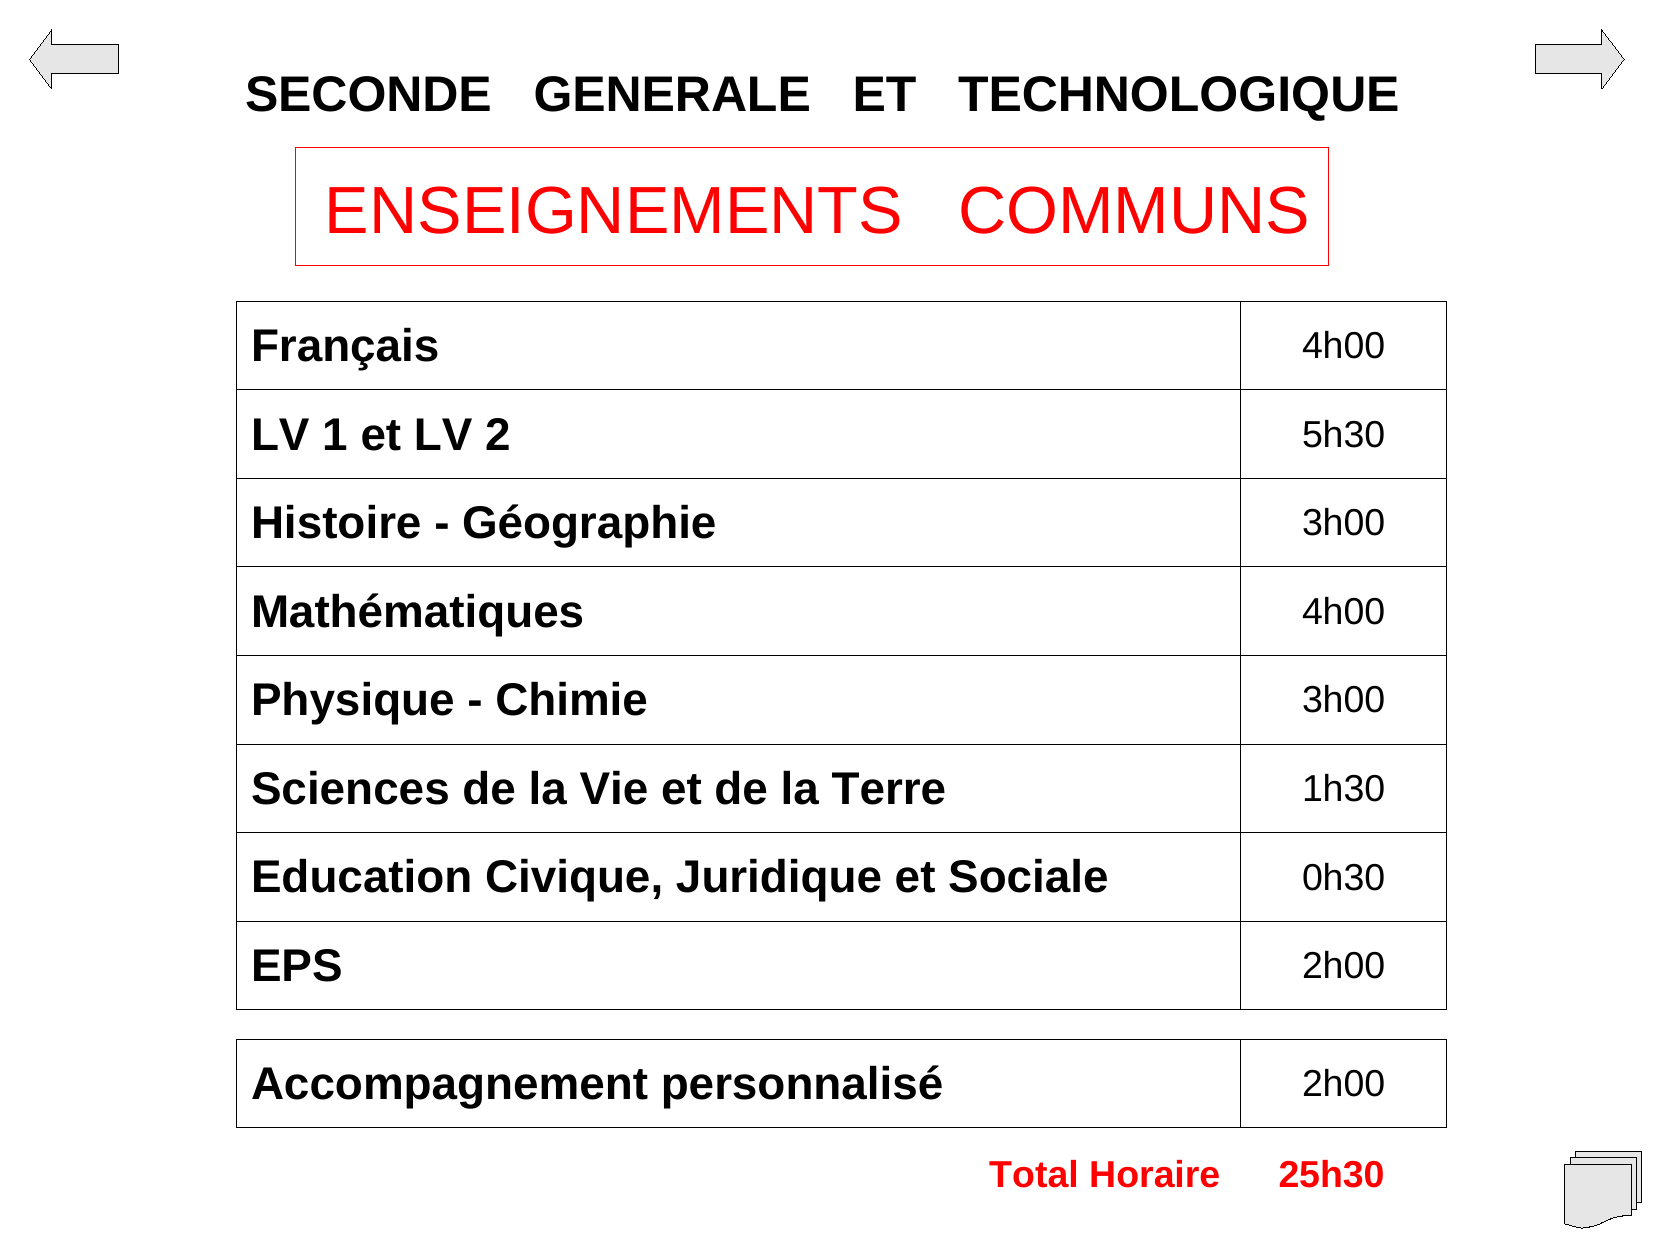

SECONDE GENERALE ET TECHNOLOGIQUE
 ENSEIGNEMENTS COMMUNS
Français
4h00
LV 1 et LV 2
5h30
Histoire - Géographie
3h00
Mathématiques
4h00
Physique - Chimie
3h00
Sciences de la Vie et de la Terre
1h30
Education Civique, Juridique et Sociale
0h30
EPS
2h00
Accompagnement personnalisé
2h00
Total Horaire
25h30